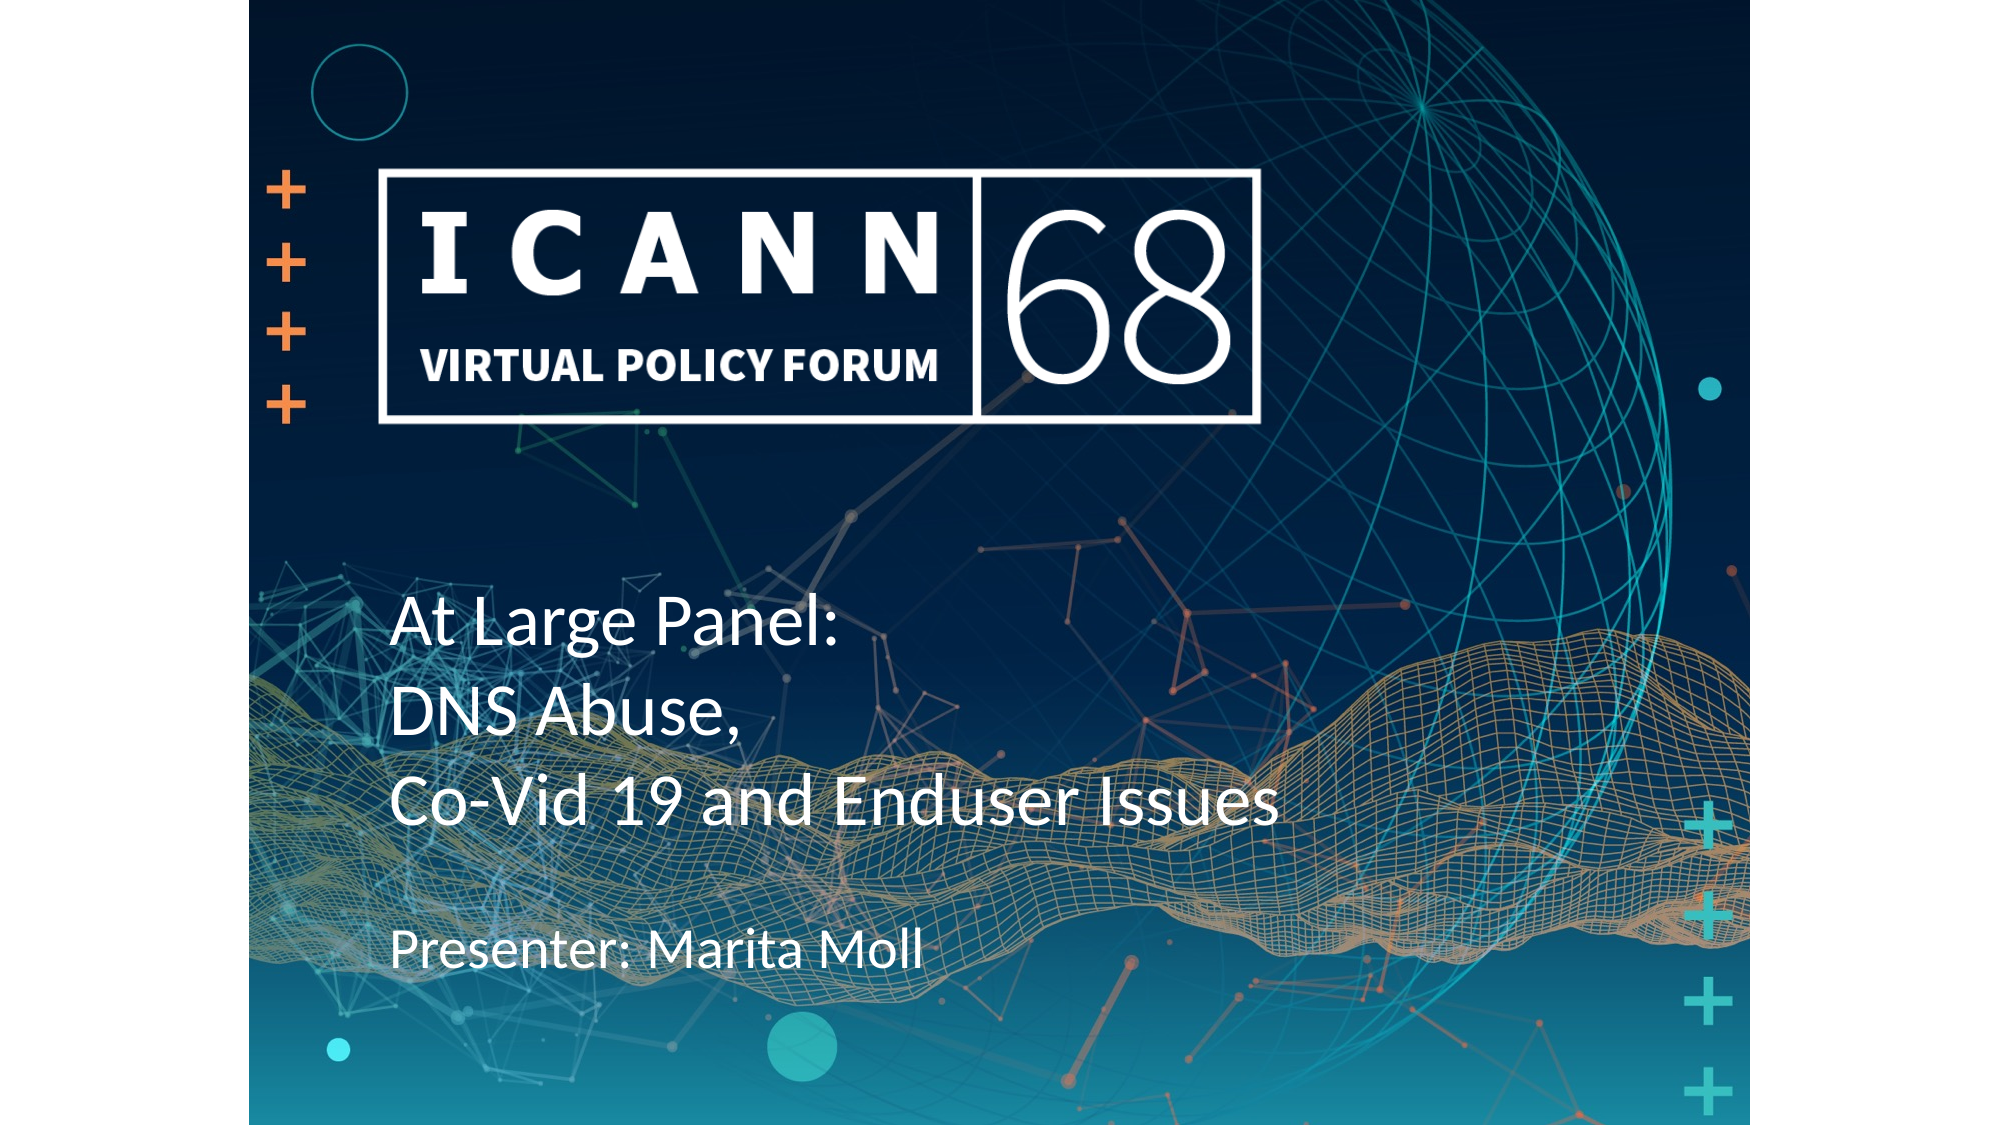

At Large Panel:
DNS Abuse,
Co-Vid 19 and Enduser Issues
Presenter: Marita Moll